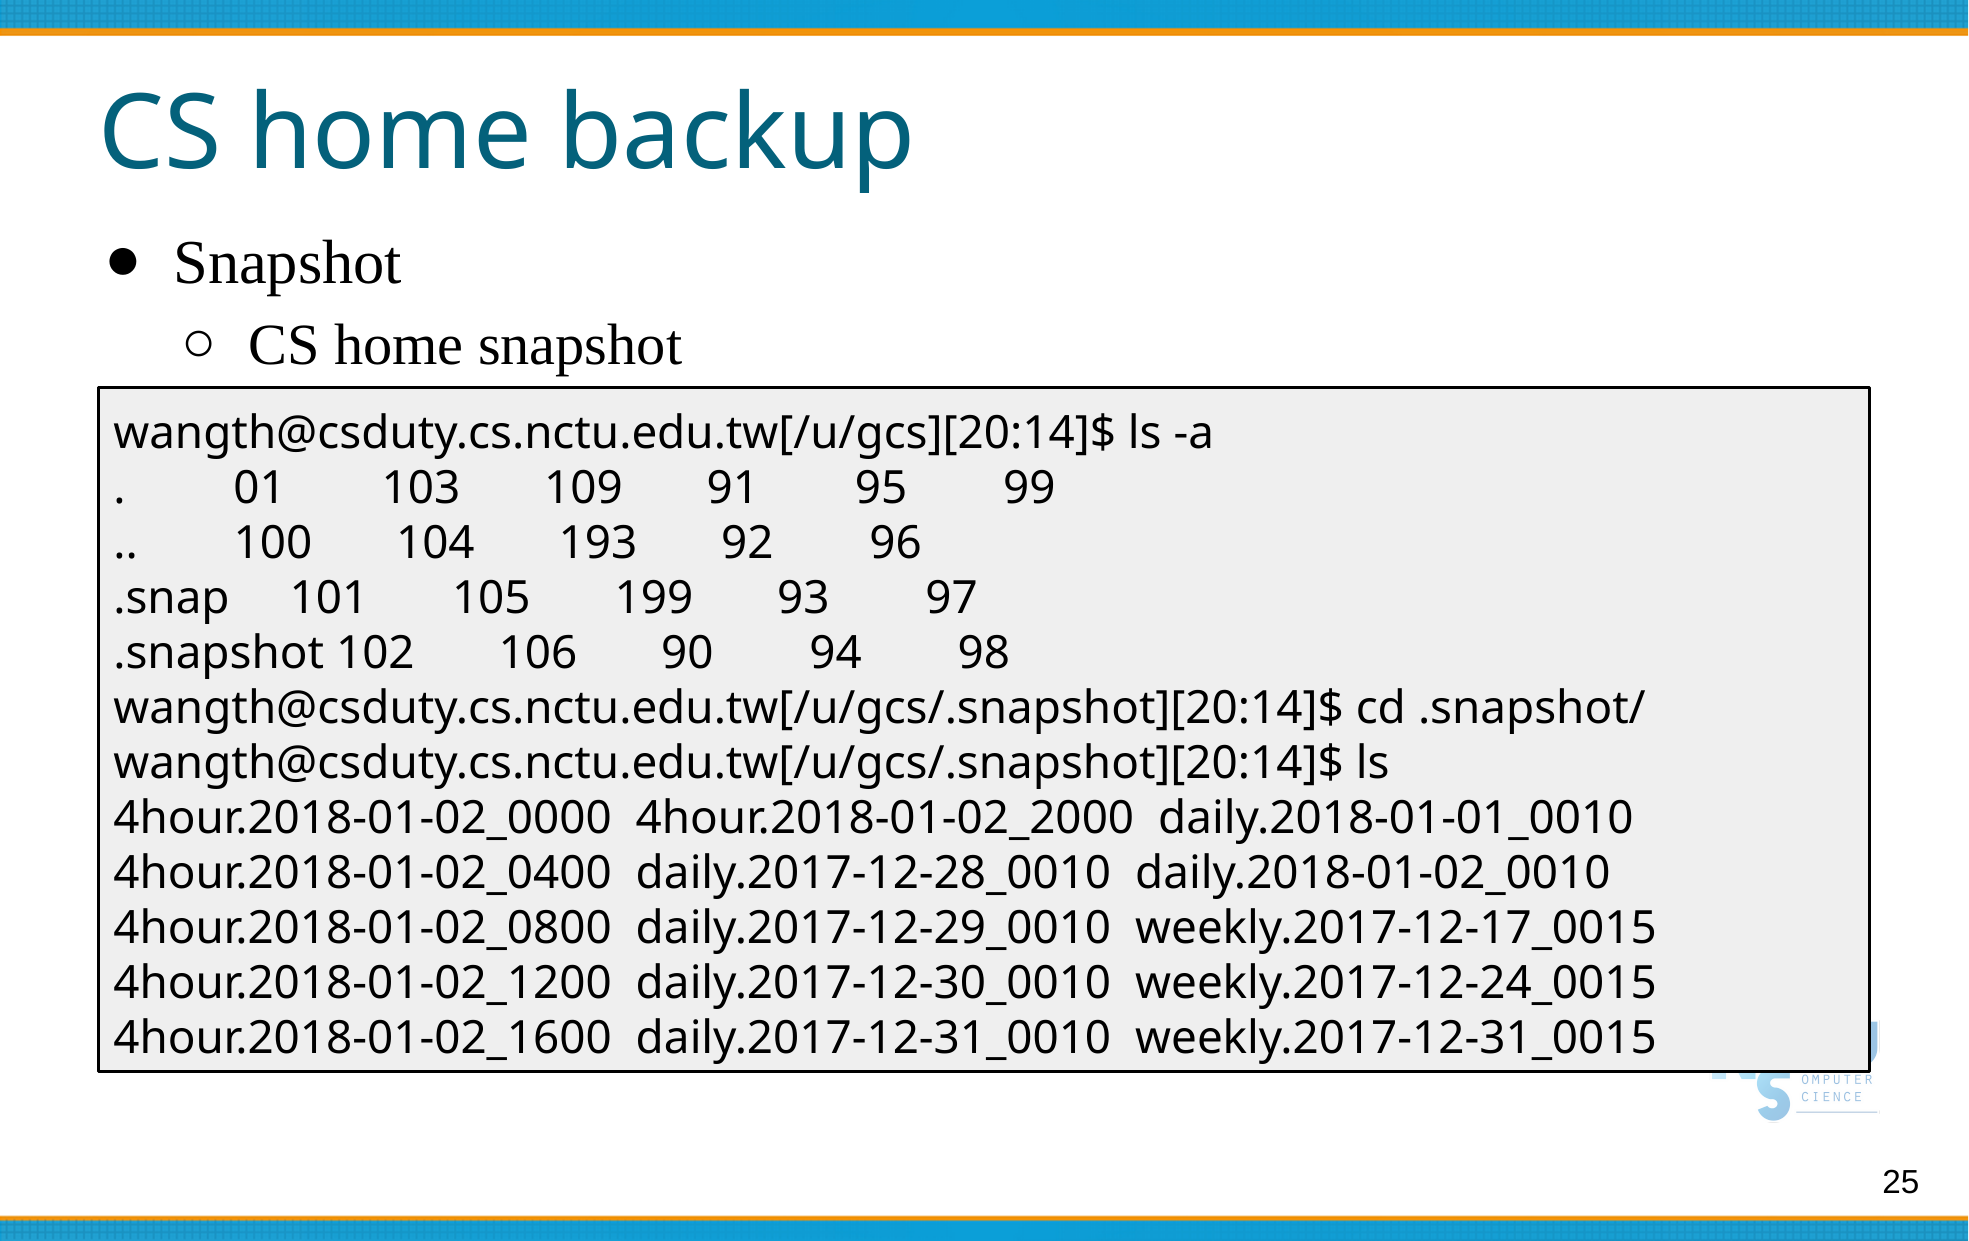

# CS home backup
Snapshot
CS home snapshot
wangth@csduty.cs.nctu.edu.tw[/u/gcs][20:14]$ ls -a
. 01 103 109 91 95 99
.. 100 104 193 92 96
.snap 101 105 199 93 97
.snapshot 102 106 90 94 98
wangth@csduty.cs.nctu.edu.tw[/u/gcs/.snapshot][20:14]$ cd .snapshot/
wangth@csduty.cs.nctu.edu.tw[/u/gcs/.snapshot][20:14]$ ls
4hour.2018-01-02_0000 4hour.2018-01-02_2000 daily.2018-01-01_0010
4hour.2018-01-02_0400 daily.2017-12-28_0010 daily.2018-01-02_0010
4hour.2018-01-02_0800 daily.2017-12-29_0010 weekly.2017-12-17_0015
4hour.2018-01-02_1200 daily.2017-12-30_0010 weekly.2017-12-24_0015
4hour.2018-01-02_1600 daily.2017-12-31_0010 weekly.2017-12-31_0015